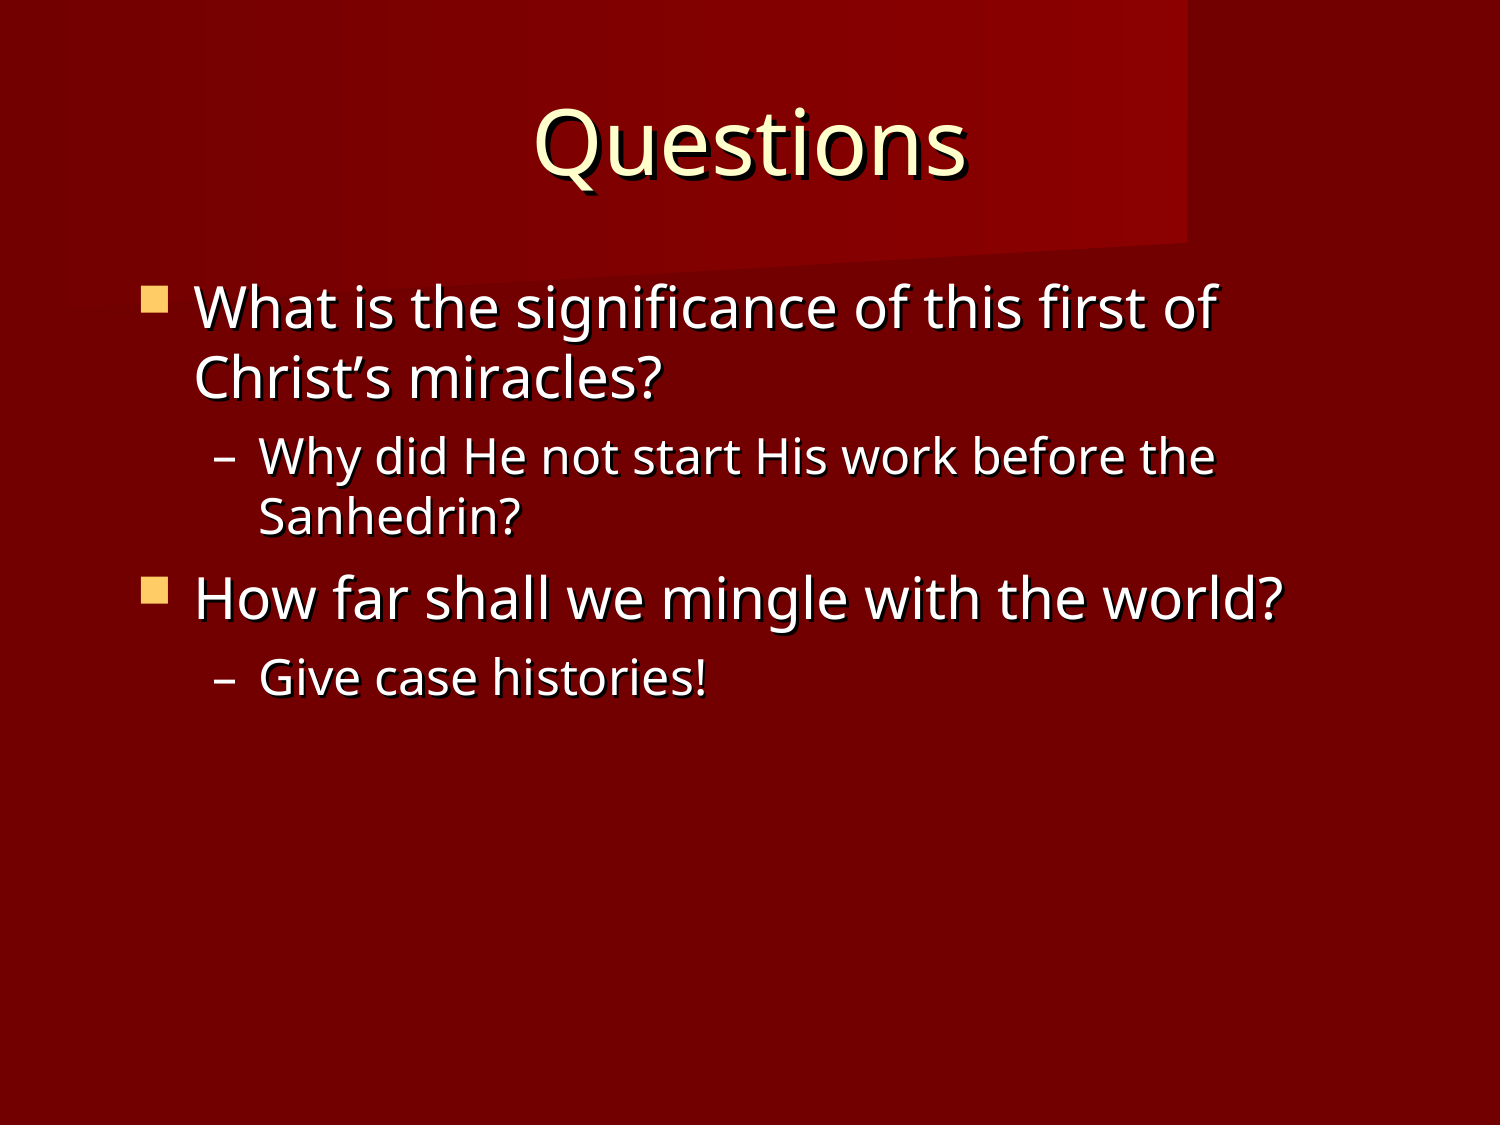

# Questions
What is the significance of this first of Christ’s miracles?
Why did He not start His work before the Sanhedrin?
How far shall we mingle with the world?
Give case histories!